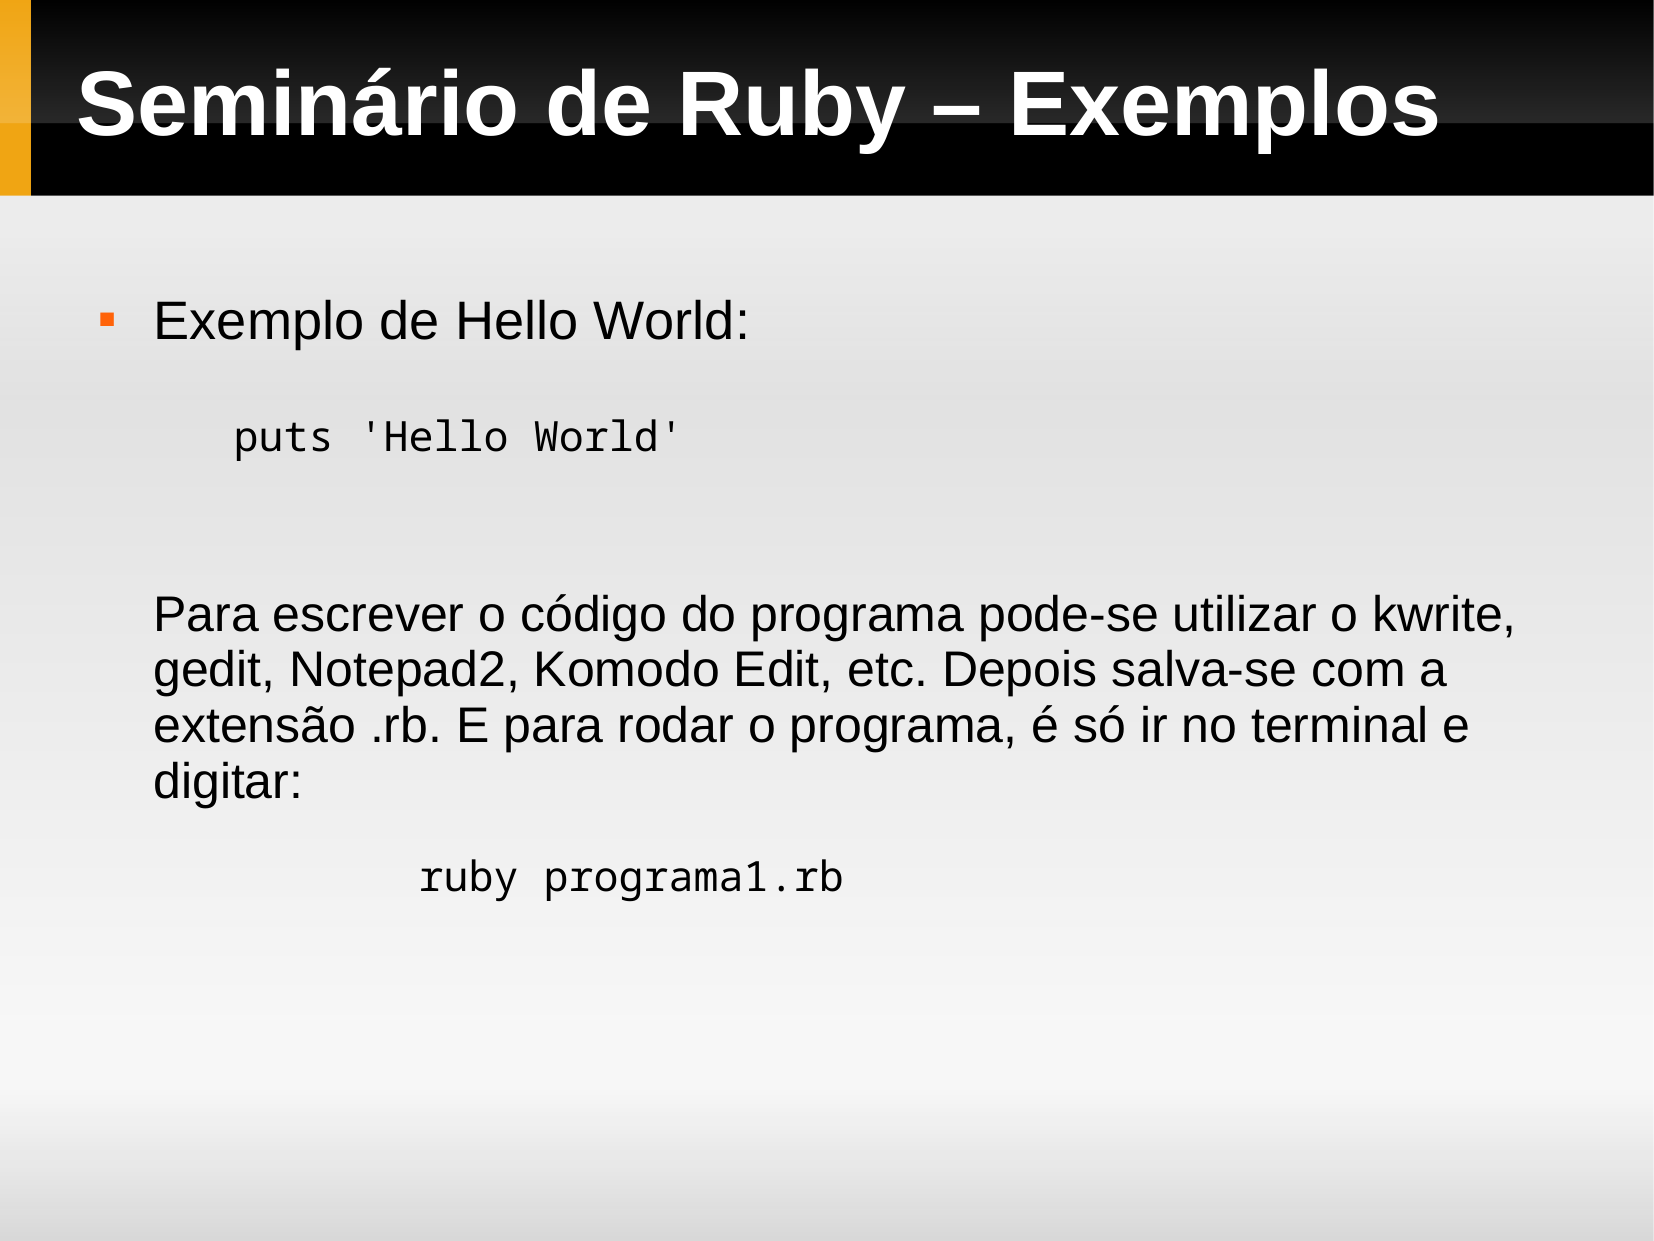

# Seminário de Ruby – Exemplos
Exemplo de Hello World:
 puts 'Hello World'
Para escrever o código do programa pode-se utilizar o kwrite, gedit, Notepad2, Komodo Edit, etc. Depois salva-se com a extensão .rb. E para rodar o programa, é só ir no terminal e digitar:
 ruby programa1.rb